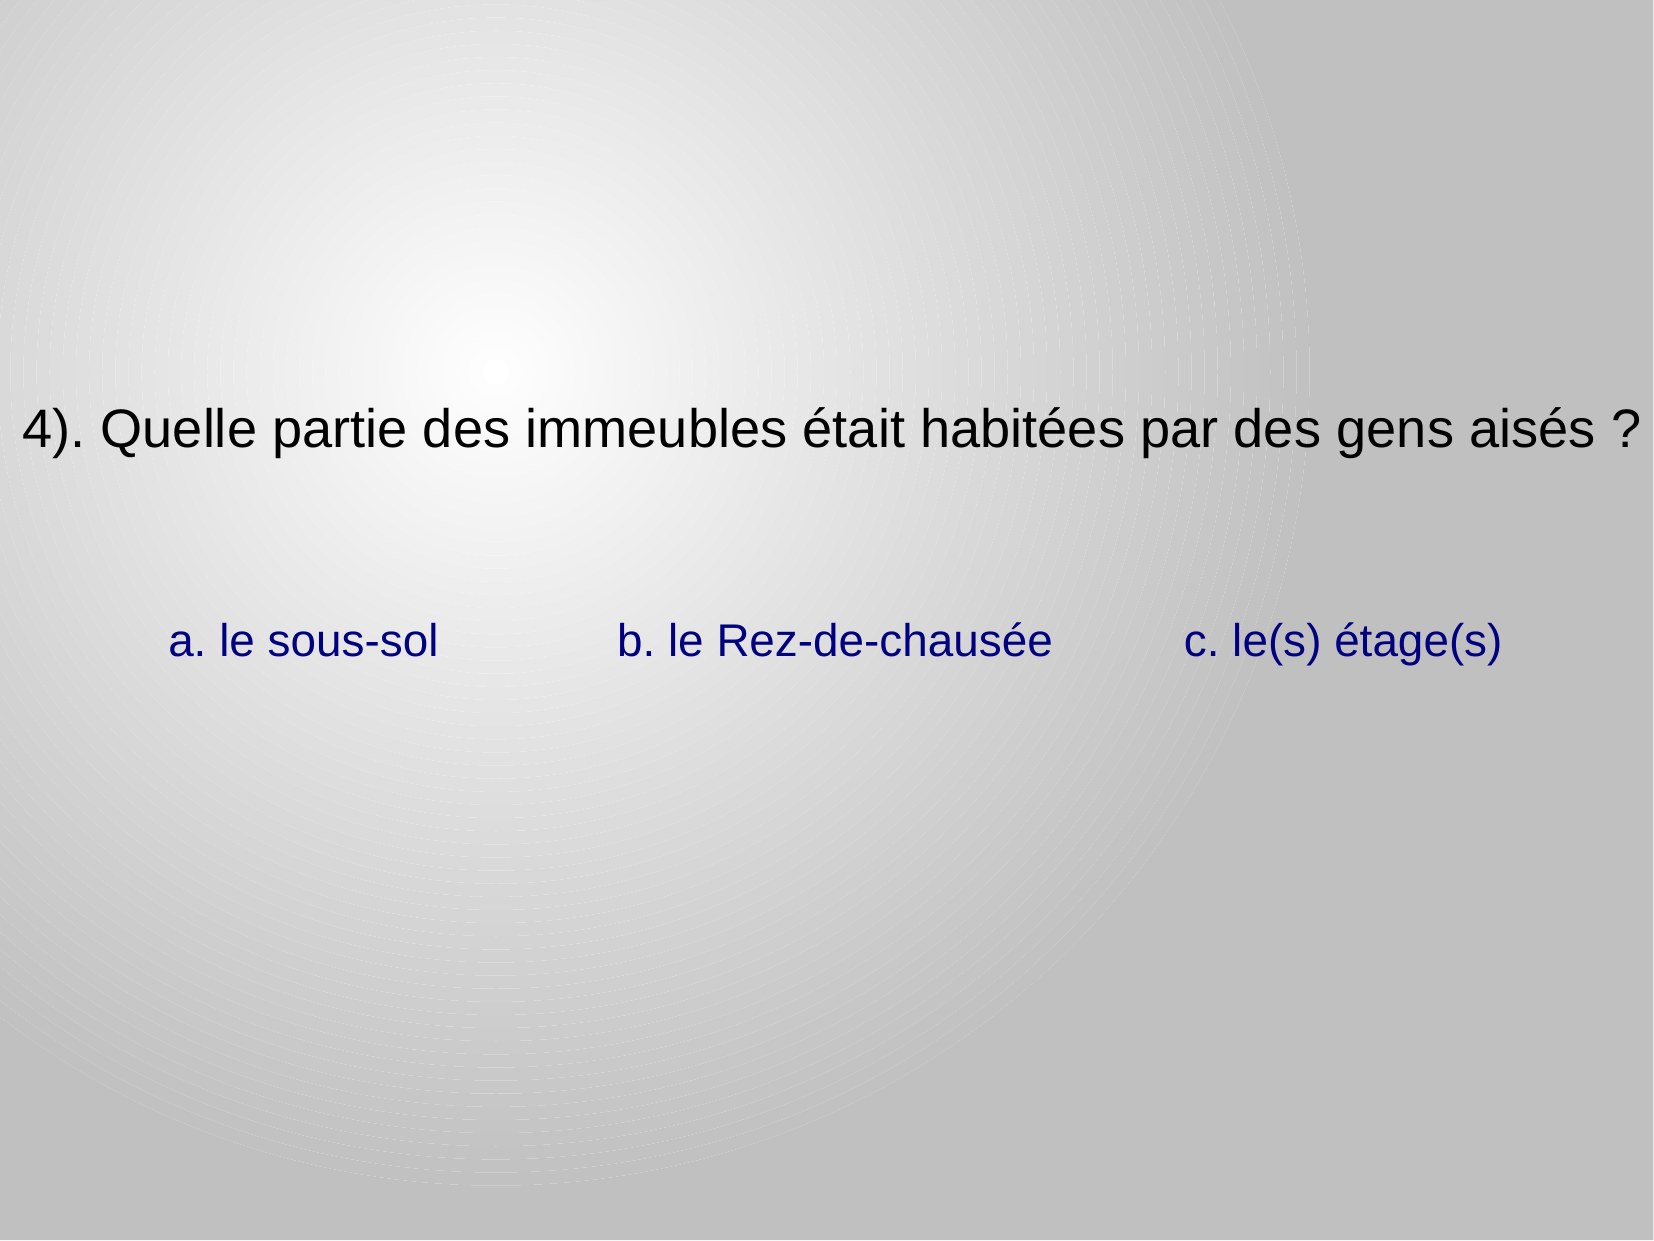

4). Quelle partie des immeubles était habitées par des gens aisés ?
a. le sous-sol
b. le Rez-de-chausée
c. le(s) étage(s)